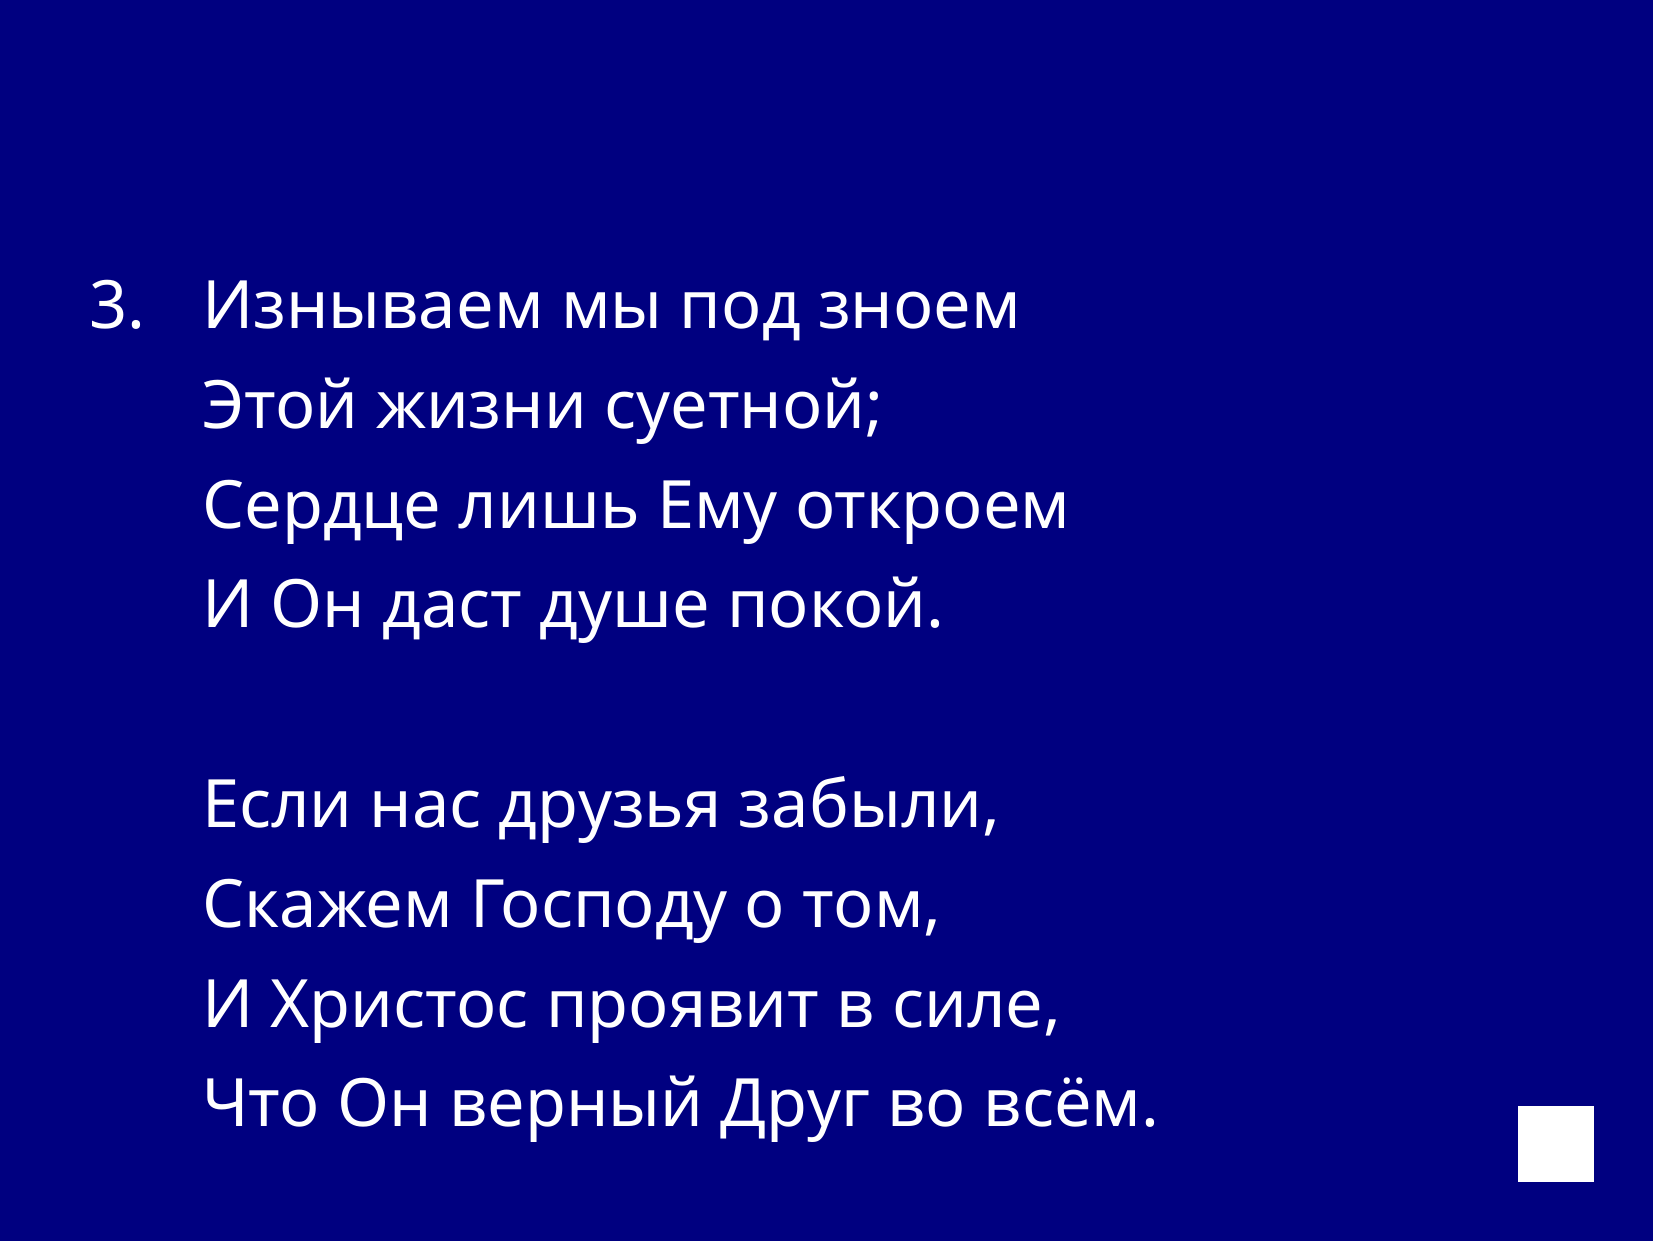

3.	Изнываем мы под зноем
	Этой жизни суетной;
	Сердце лишь Ему откроем
	И Он даст душе покой.
	Если нас друзья забыли,
	Скажем Господу о том,
	И Христос проявит в силе,
	Что Он верный Друг во всём.